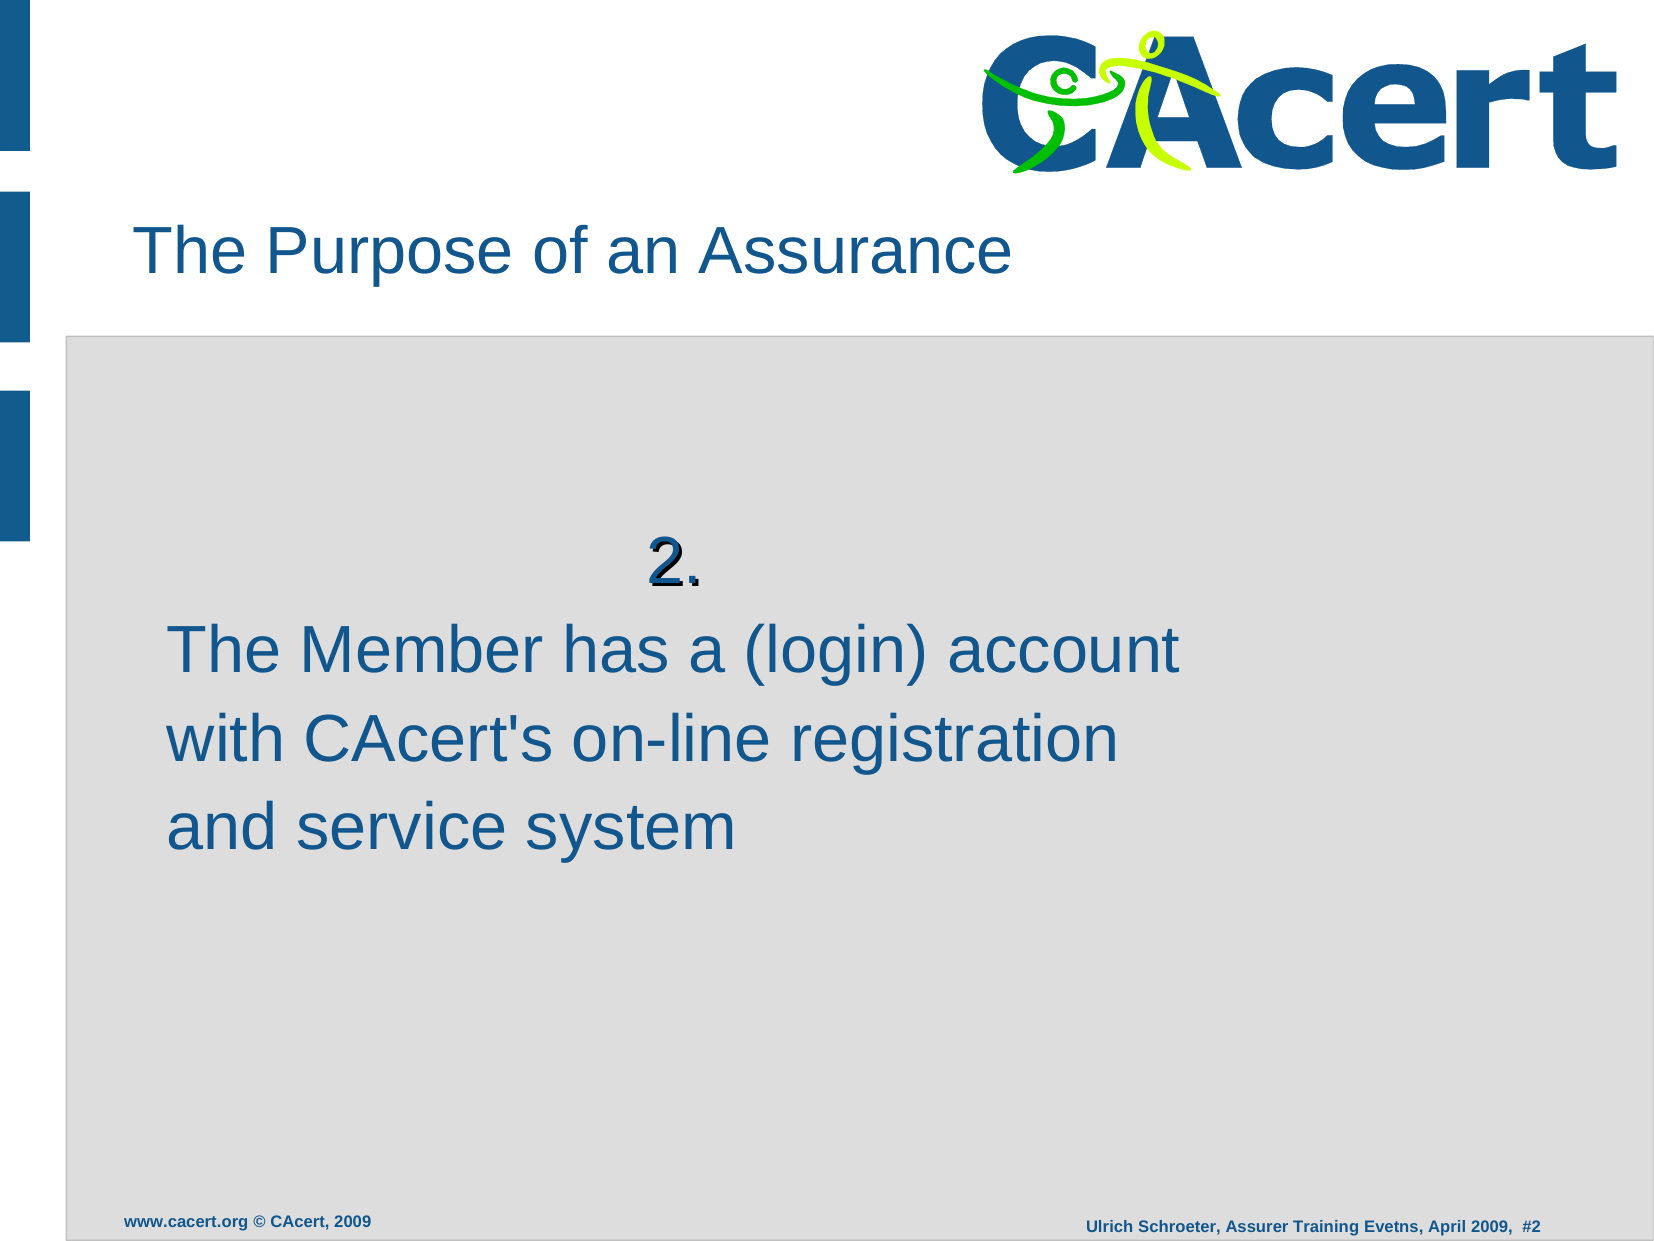

The Purpose of an Assurance
2.
The Member has a (login) account
with CAcert's on-line registration
and service system